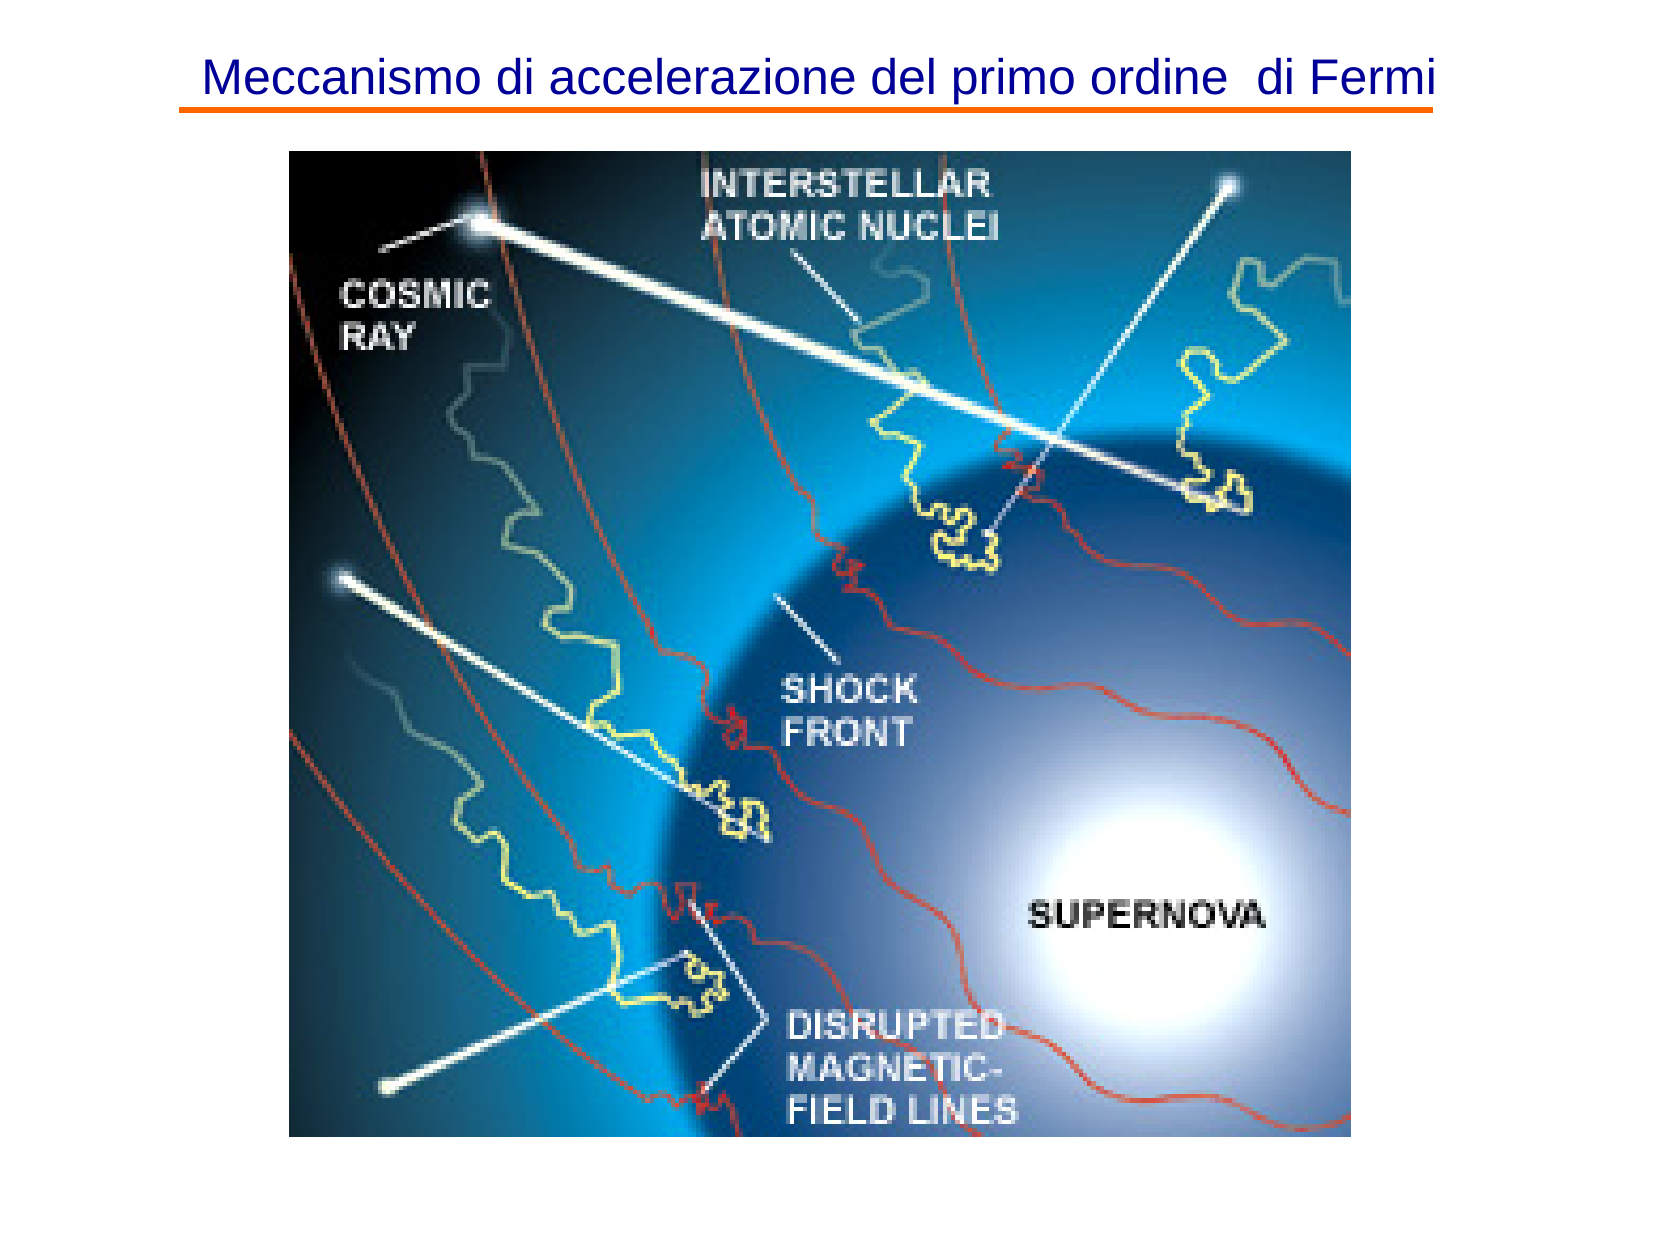

Meccanismo di accelerazione del primo ordine di Fermi